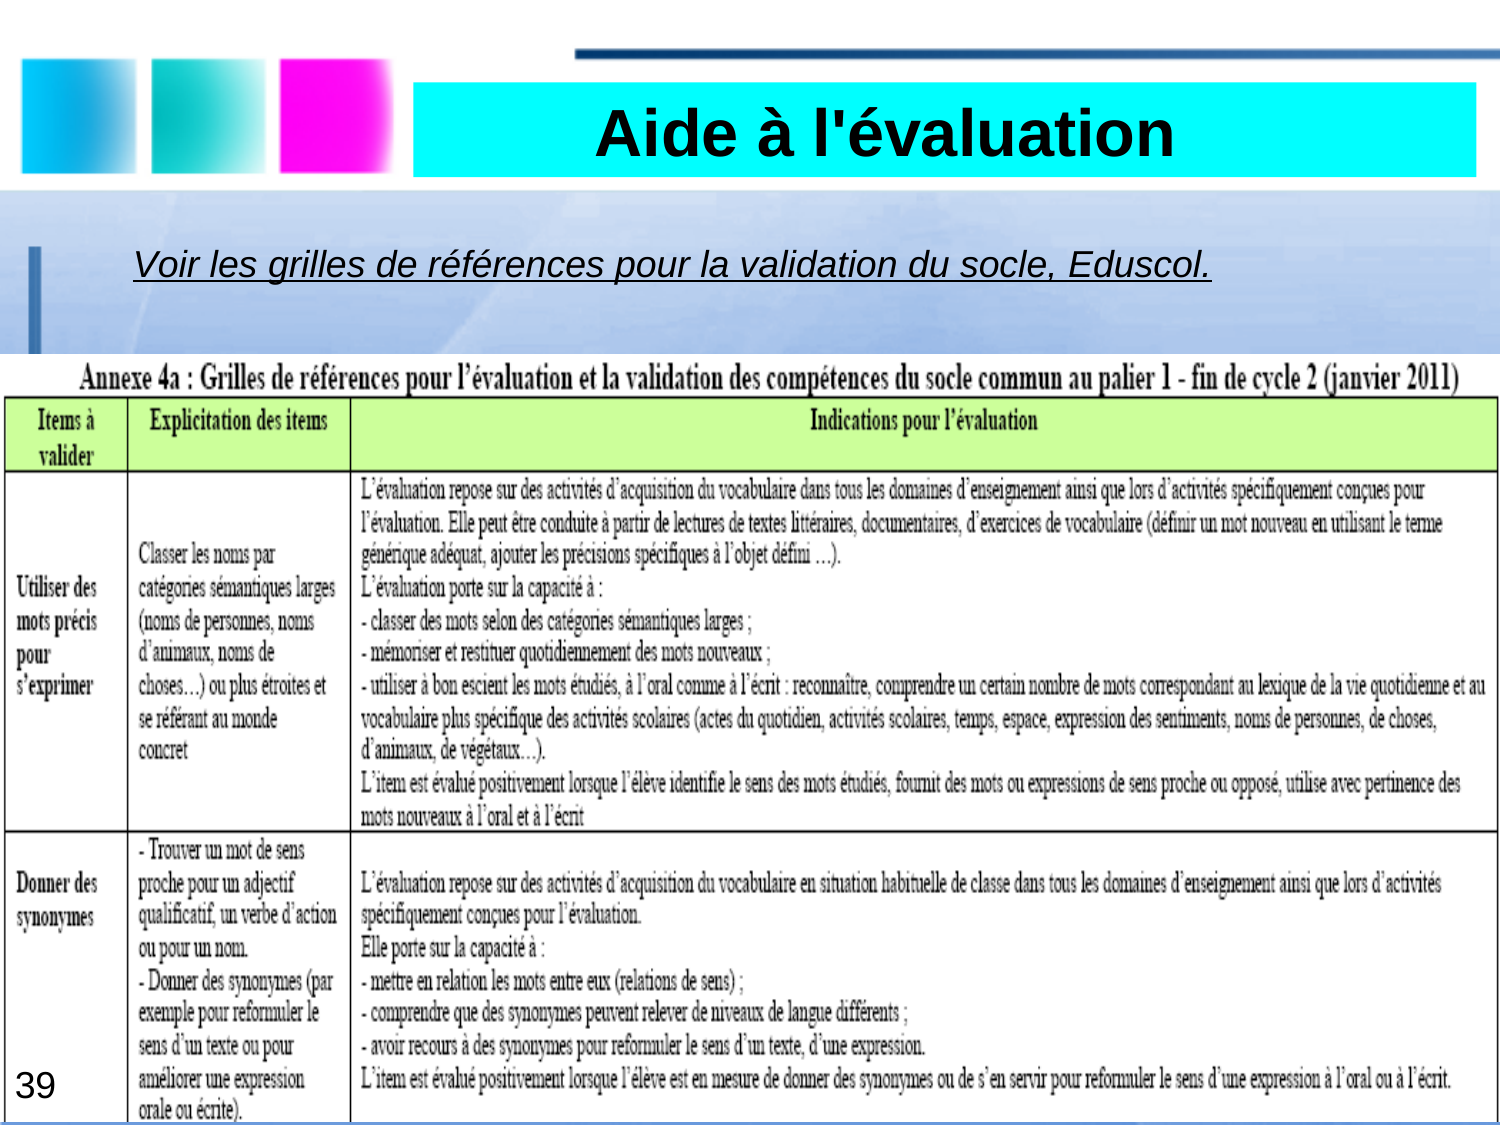

Aide à l'évaluation
# Voir les grilles de références pour la validation du socle, Eduscol.